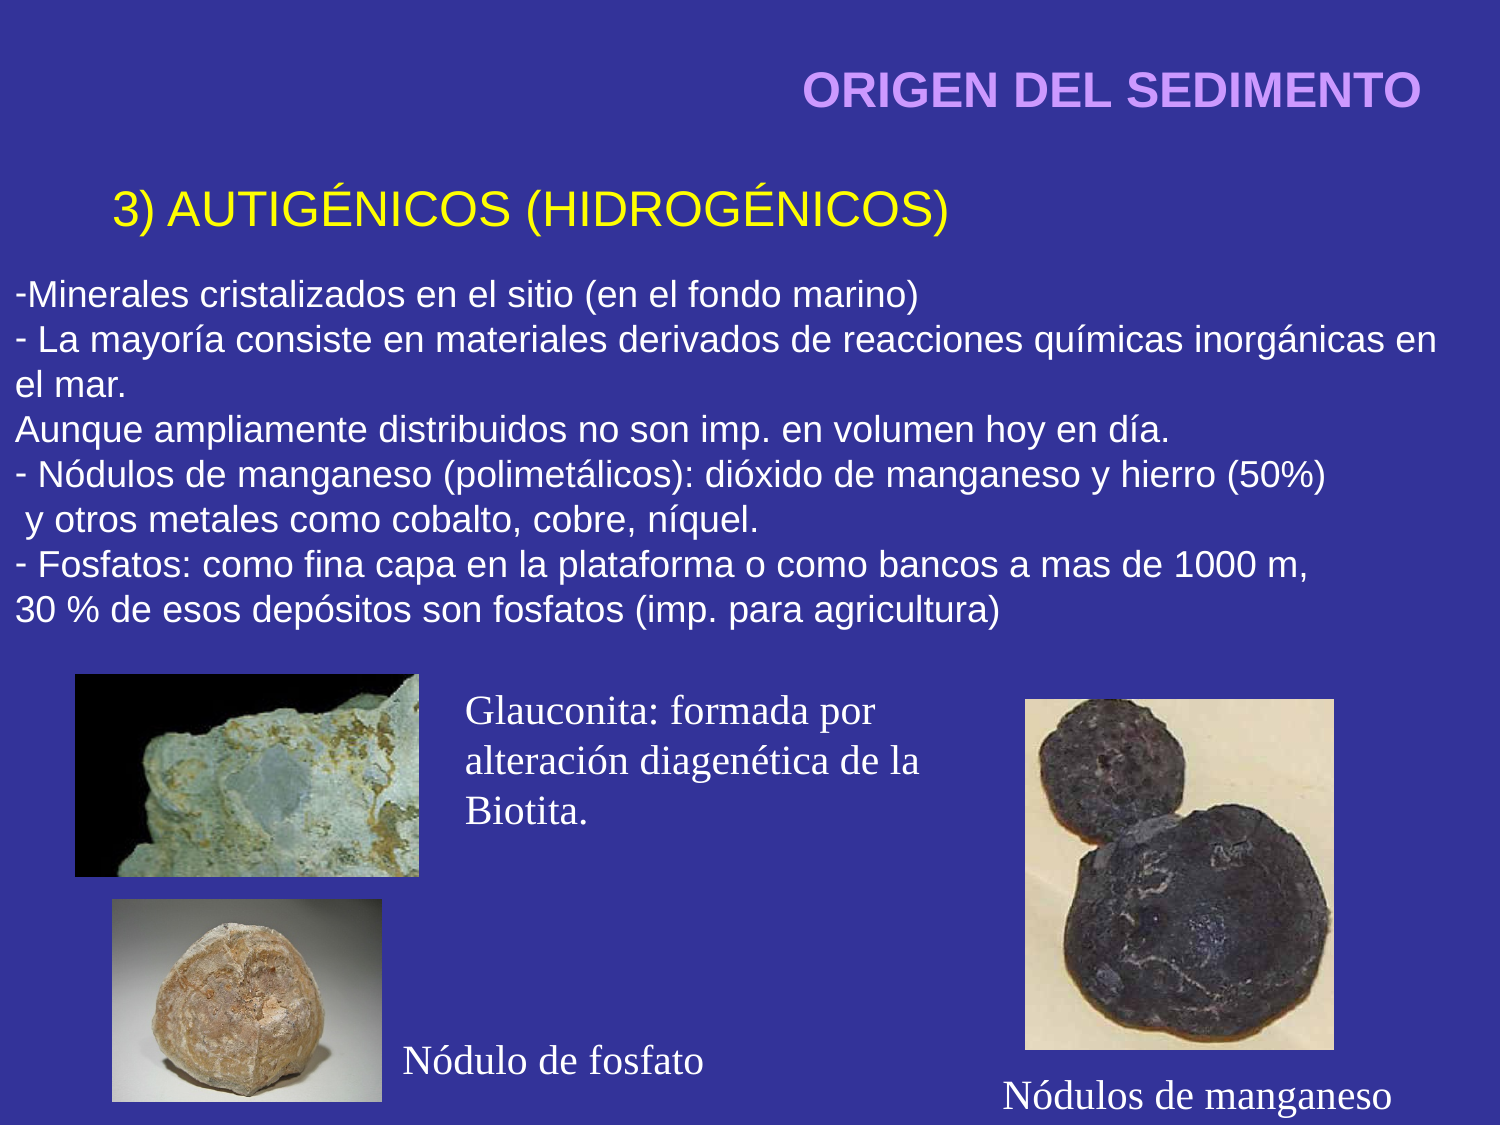

ORIGEN DEL SEDIMENTO
3) AUTIGÉNICOS (HIDROGÉNICOS)
Minerales cristalizados en el sitio (en el fondo marino)
 La mayoría consiste en materiales derivados de reacciones químicas inorgánicas en el mar.
Aunque ampliamente distribuidos no son imp. en volumen hoy en día.
 Nódulos de manganeso (polimetálicos): dióxido de manganeso y hierro (50%)
 y otros metales como cobalto, cobre, níquel.
 Fosfatos: como fina capa en la plataforma o como bancos a mas de 1000 m,
30 % de esos depósitos son fosfatos (imp. para agricultura)
Glauconita: formada por
alteración diagenética de la
Biotita.
-
Nódulo de fosfato
Nódulos de manganeso